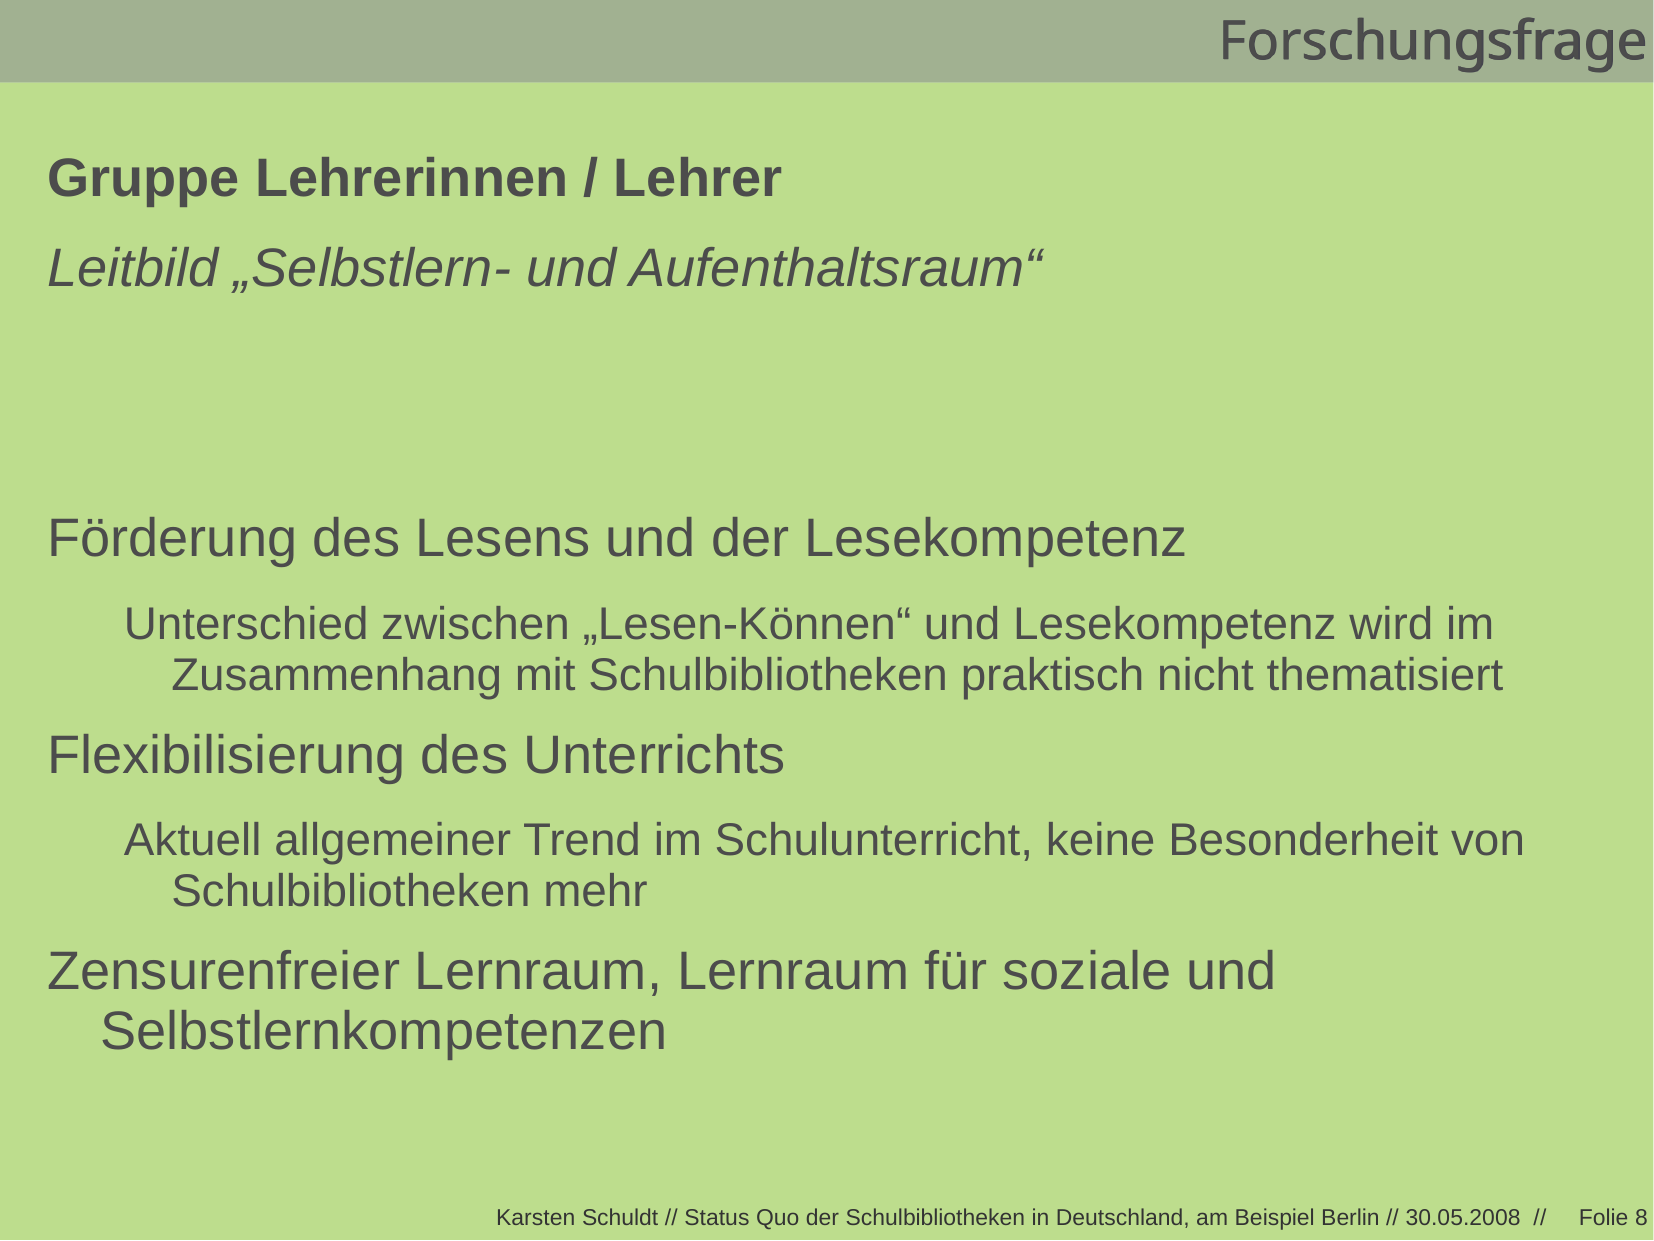

# Forschungsfrage
Gruppe Lehrerinnen / Lehrer
Leitbild „Selbstlern- und Aufenthaltsraum“
Förderung des Lesens und der Lesekompetenz
Unterschied zwischen „Lesen-Können“ und Lesekompetenz wird im Zusammenhang mit Schulbibliotheken praktisch nicht thematisiert
Flexibilisierung des Unterrichts
Aktuell allgemeiner Trend im Schulunterricht, keine Besonderheit von Schulbibliotheken mehr
Zensurenfreier Lernraum, Lernraum für soziale und Selbstlernkompetenzen
8